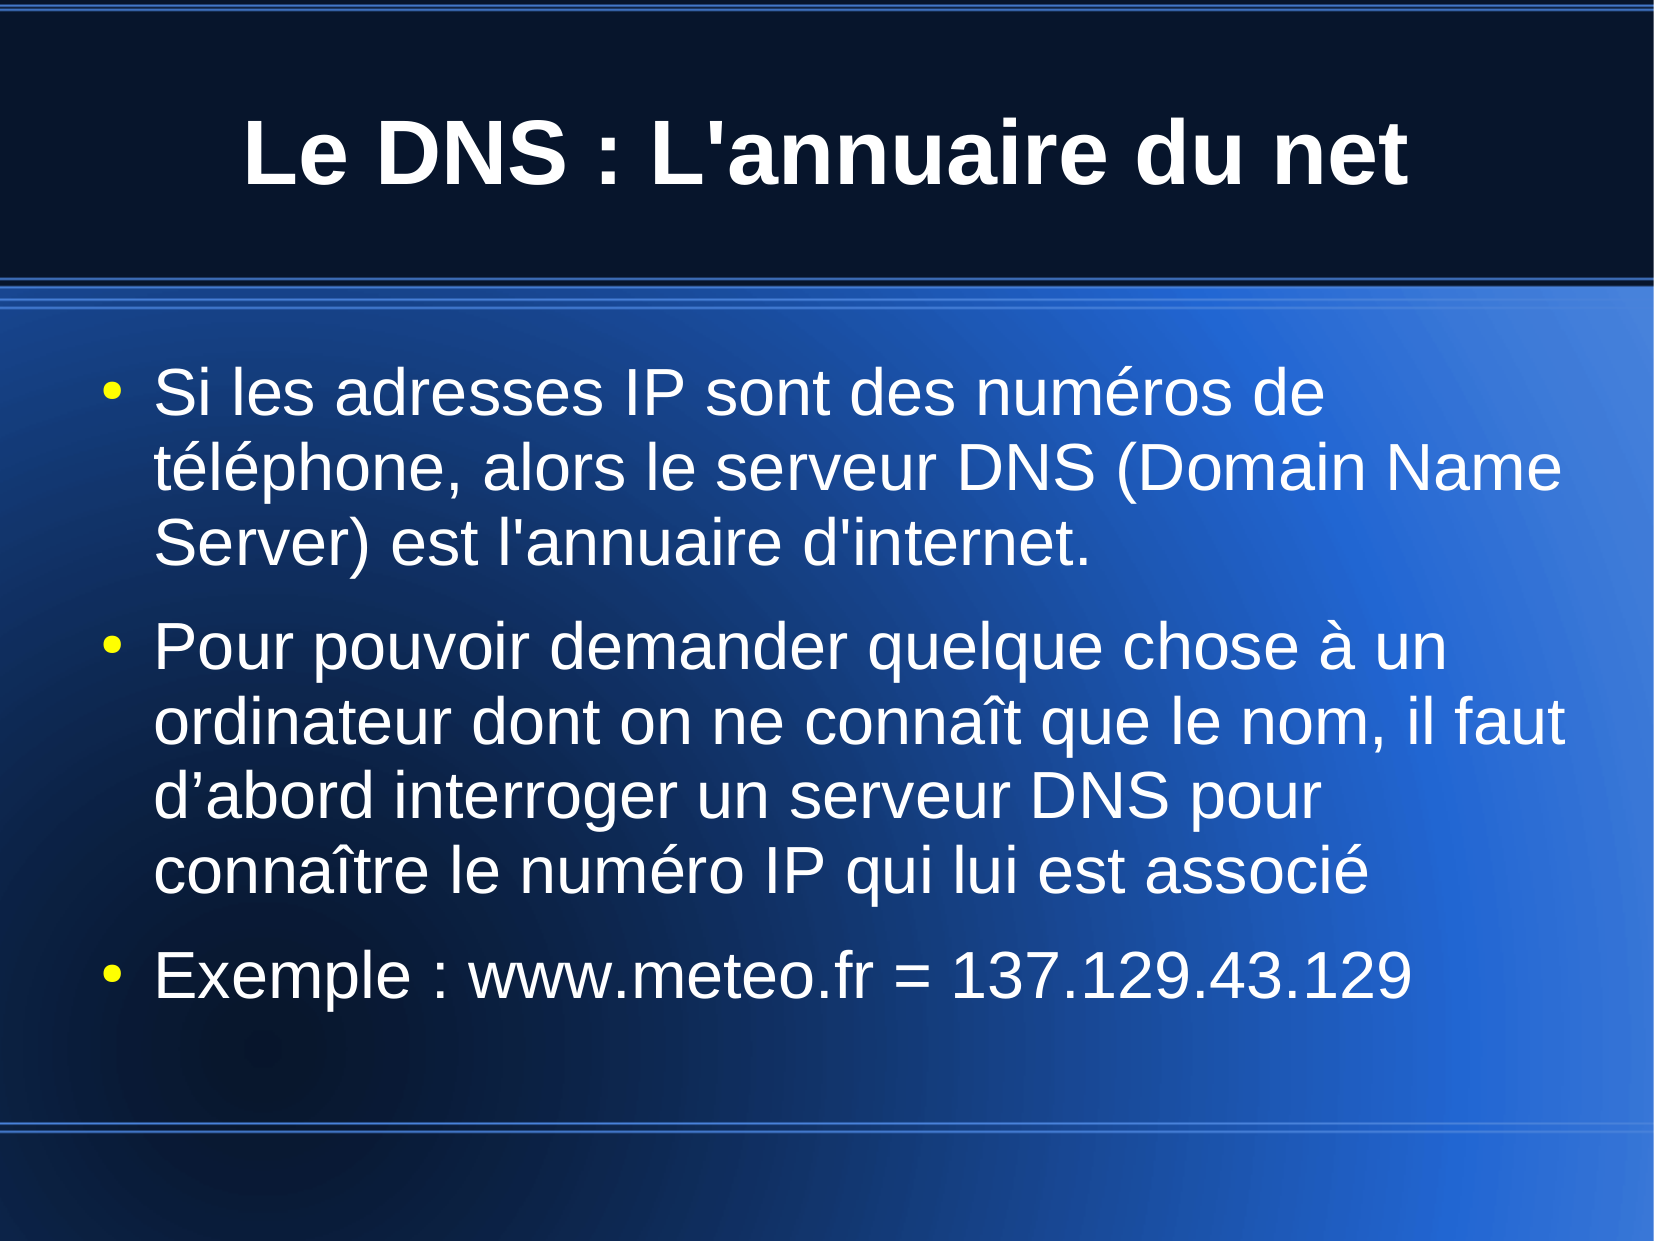

# Le DNS : L'annuaire du net
Si les adresses IP sont des numéros de téléphone, alors le serveur DNS (Domain Name Server) est l'annuaire d'internet.
Pour pouvoir demander quelque chose à un ordinateur dont on ne connaît que le nom, il faut d’abord interroger un serveur DNS pour connaître le numéro IP qui lui est associé
Exemple : www.meteo.fr = 137.129.43.129